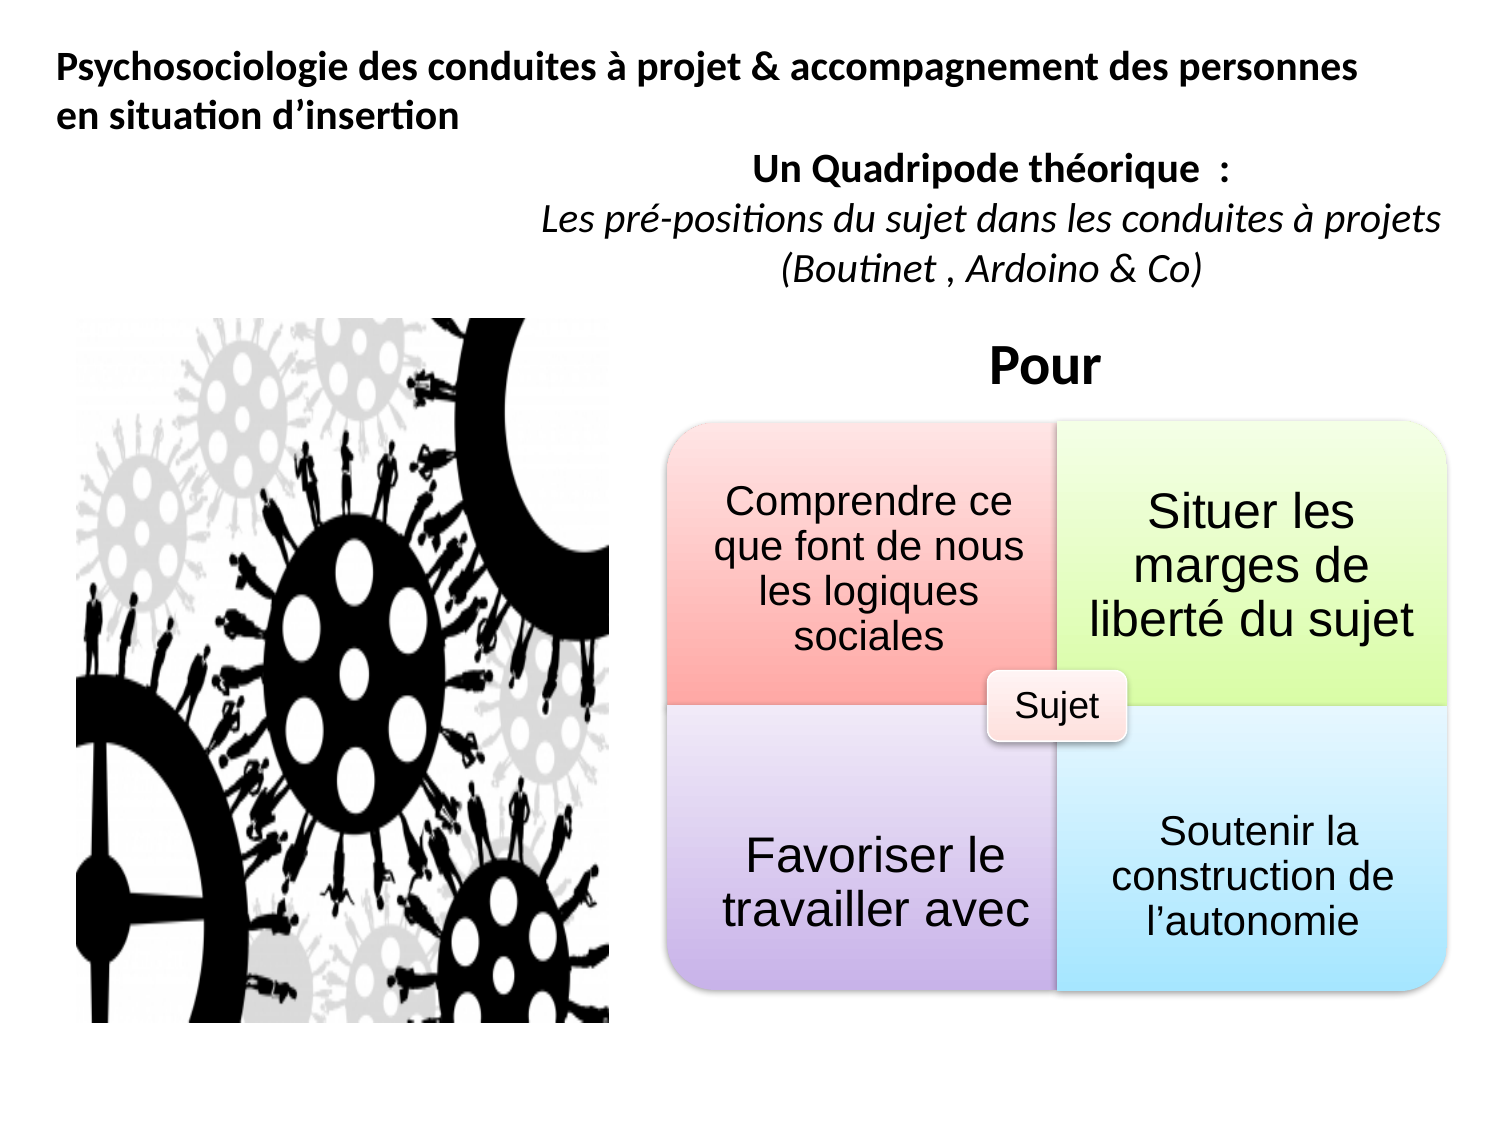

Psychosociologie des conduites à projet & accompagnement des personnes en situation d’insertion
# Un Quadripode théorique : Les pré-positions du sujet dans les conduites à projets (Boutinet , Ardoino & Co)
Pour
Comprendre ce que font de nous les logiques sociales
Situer les marges de liberté du sujet
Soutenir la construction de l’autonomie
Sujet
Favoriser le travailler avec